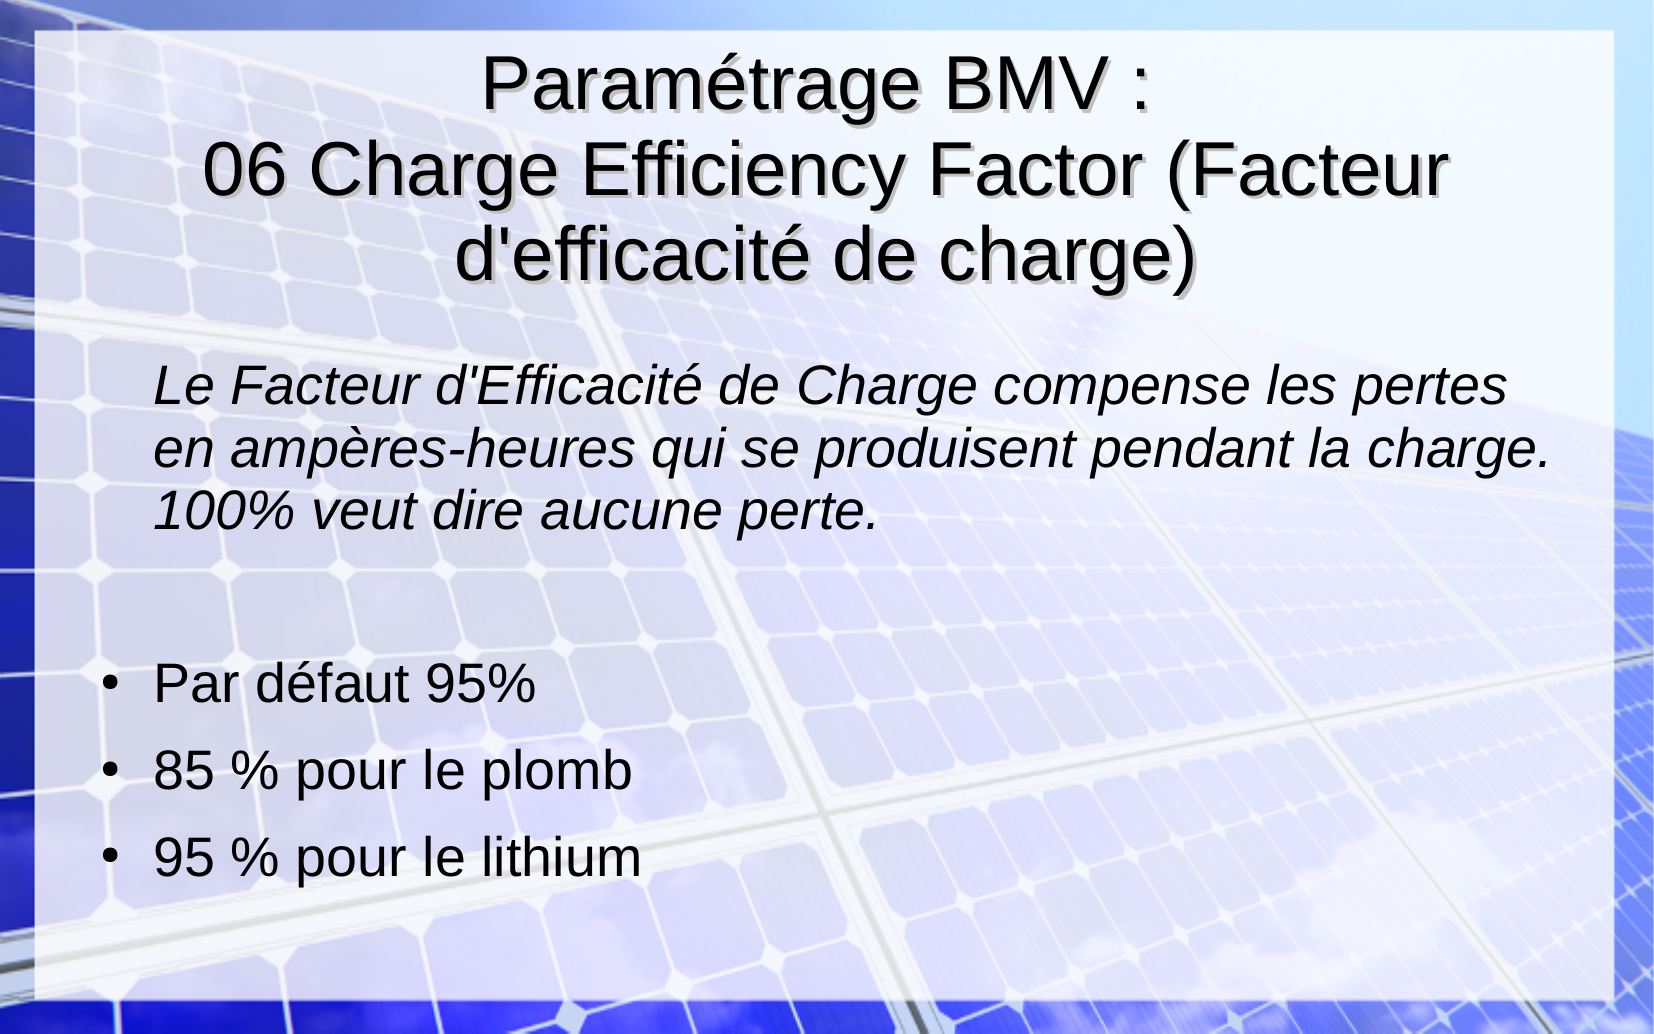

# Paramétrage BMV : 06 Charge Efficiency Factor (Facteur d'efficacité de charge)
Le Facteur d'Efficacité de Charge compense les pertes en ampères-heures qui se produisent pendant la charge. 100% veut dire aucune perte.
Par défaut 95%
85 % pour le plomb
95 % pour le lithium